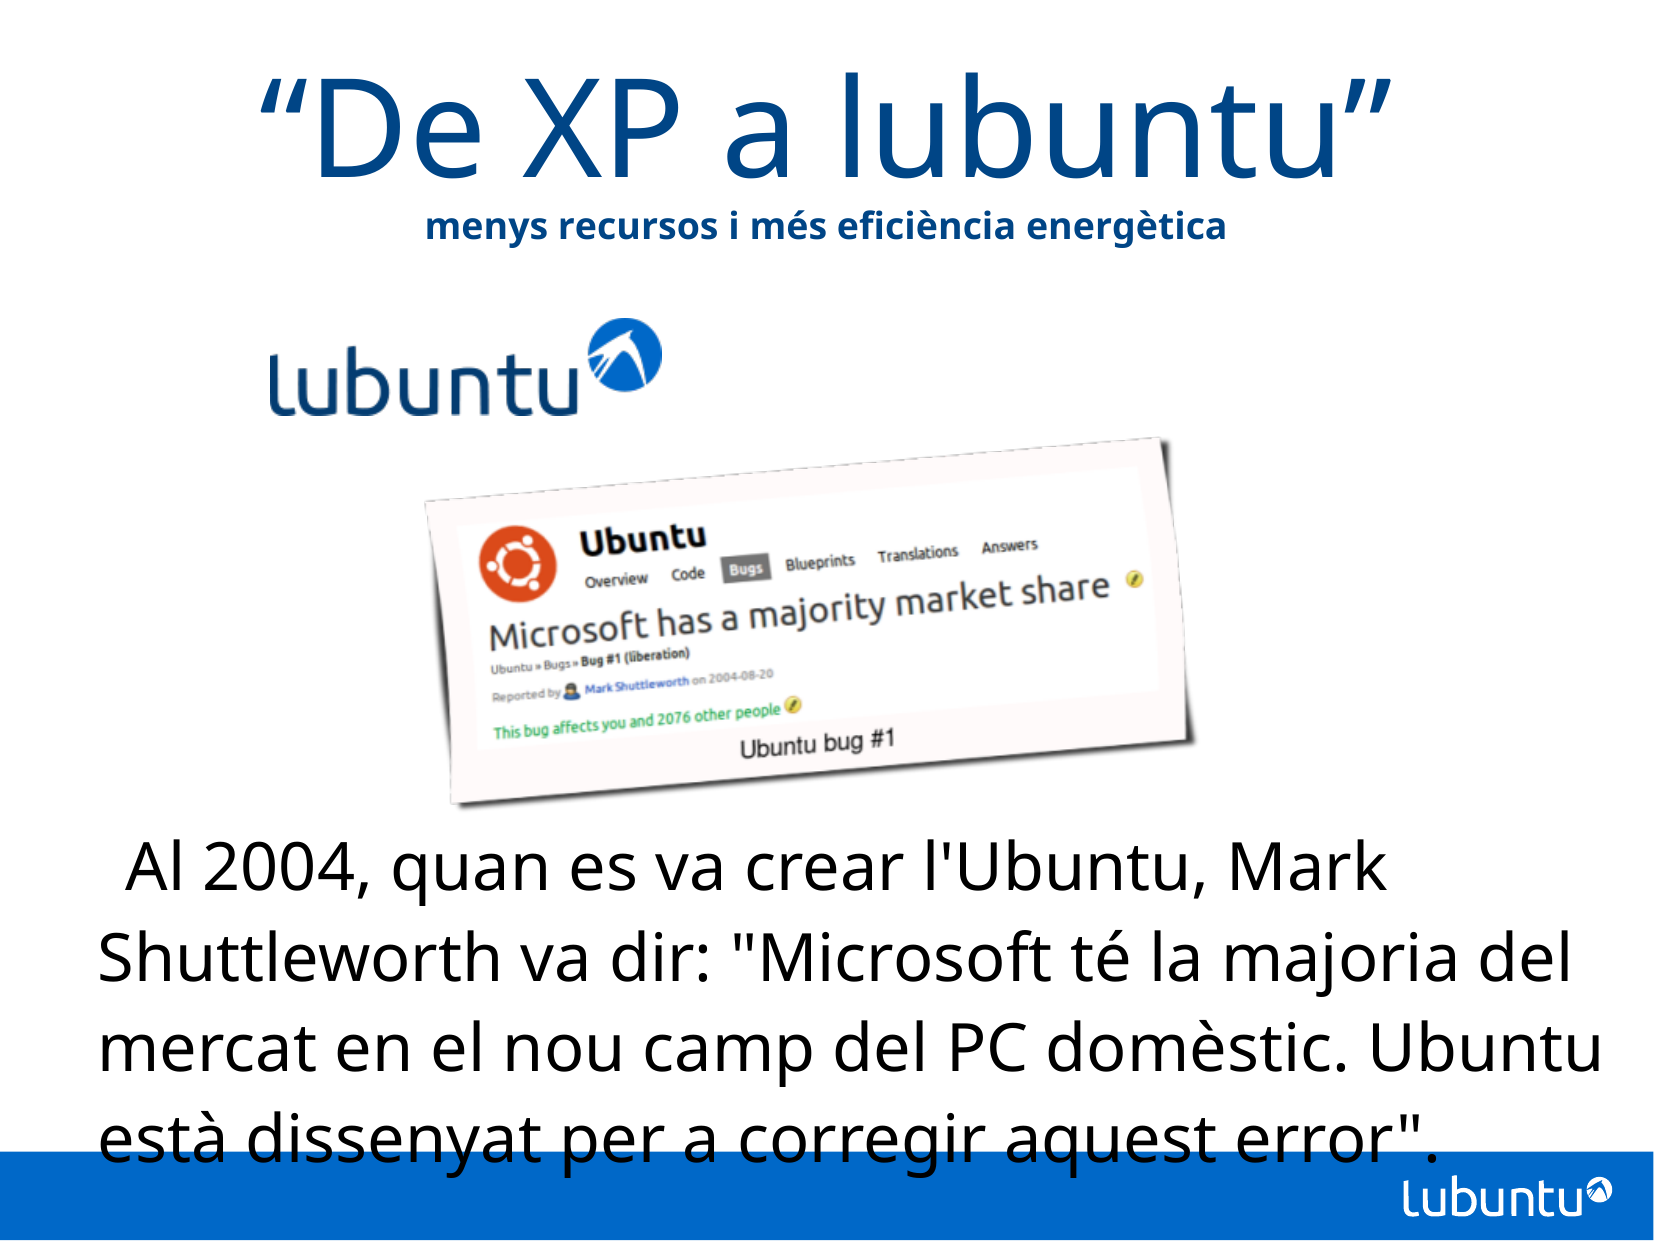

# “De XP a lubuntu” menys recursos i més eficiència energètica
 14.04 LTS
 Al 2004, quan es va crear l'Ubuntu, Mark Shuttleworth va dir: "Microsoft té la majoria del mercat en el nou camp del PC domèstic. Ubuntu està dissenyat per a corregir aquest error".